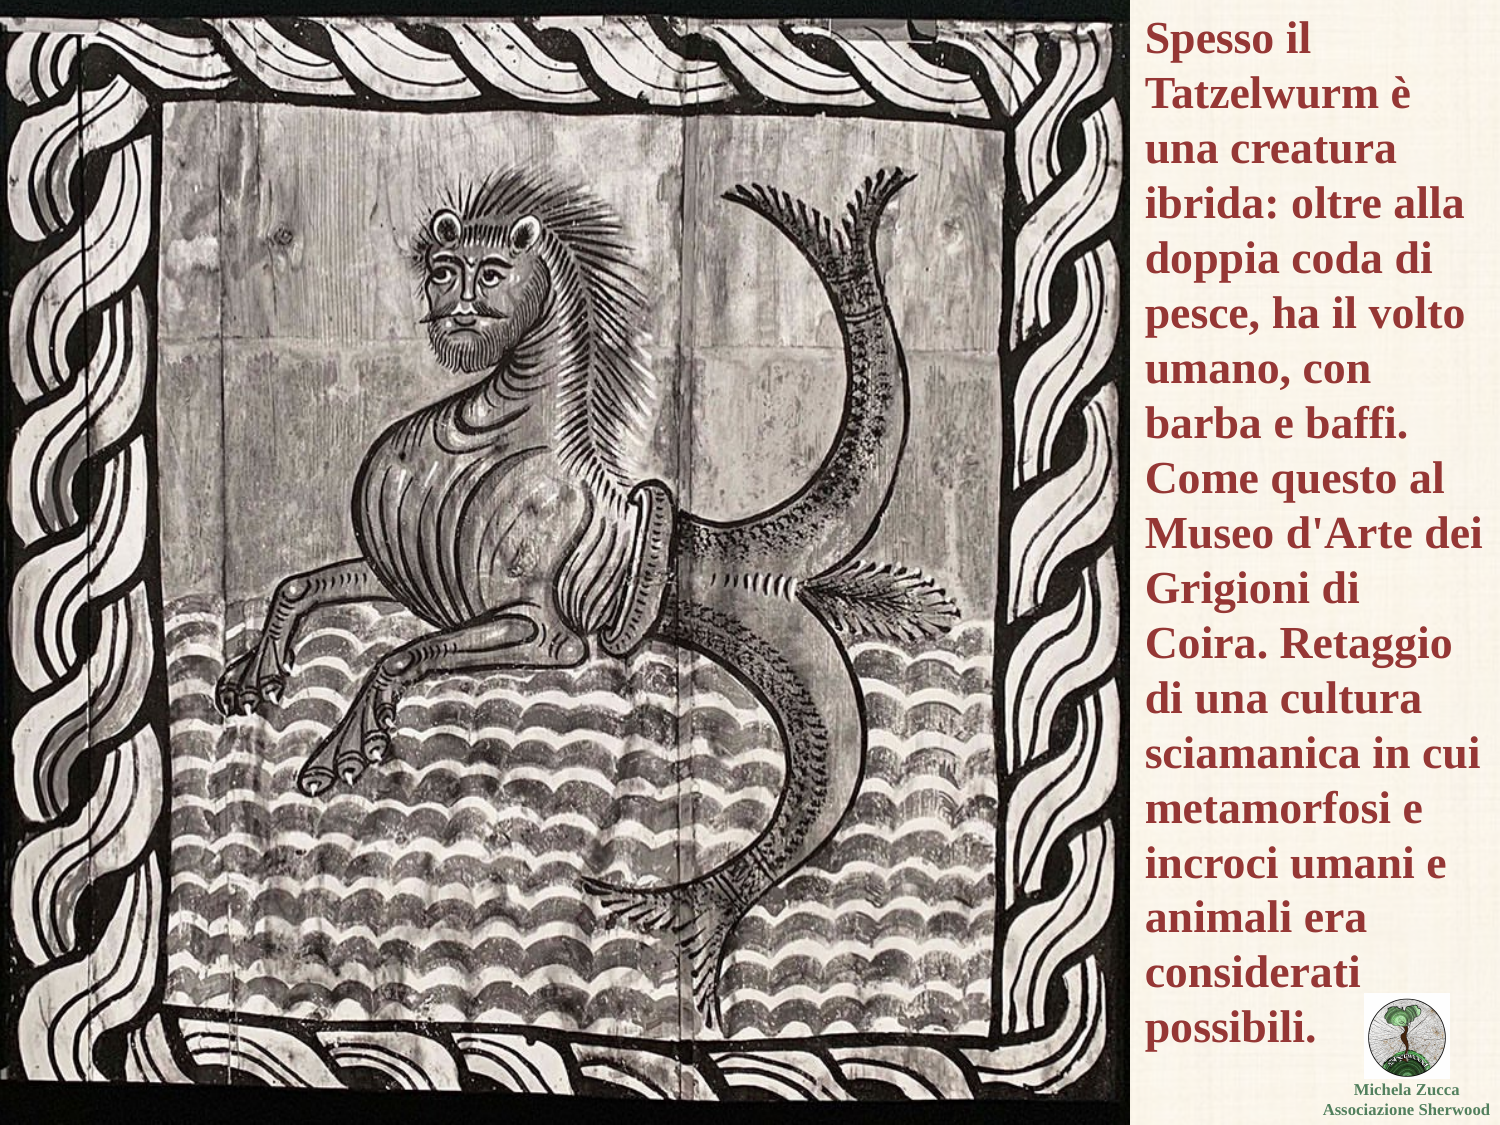

Spesso il Tatzelwurm è una creatura ibrida: oltre alla doppia coda di pesce, ha il volto umano, con barba e baffi. Come questo al Museo d'Arte dei Grigioni di Coira. Retaggio di una cultura sciamanica in cui metamorfosi e incroci umani e animali era considerati possibili.
Michela Zucca
Associazione Sherwood